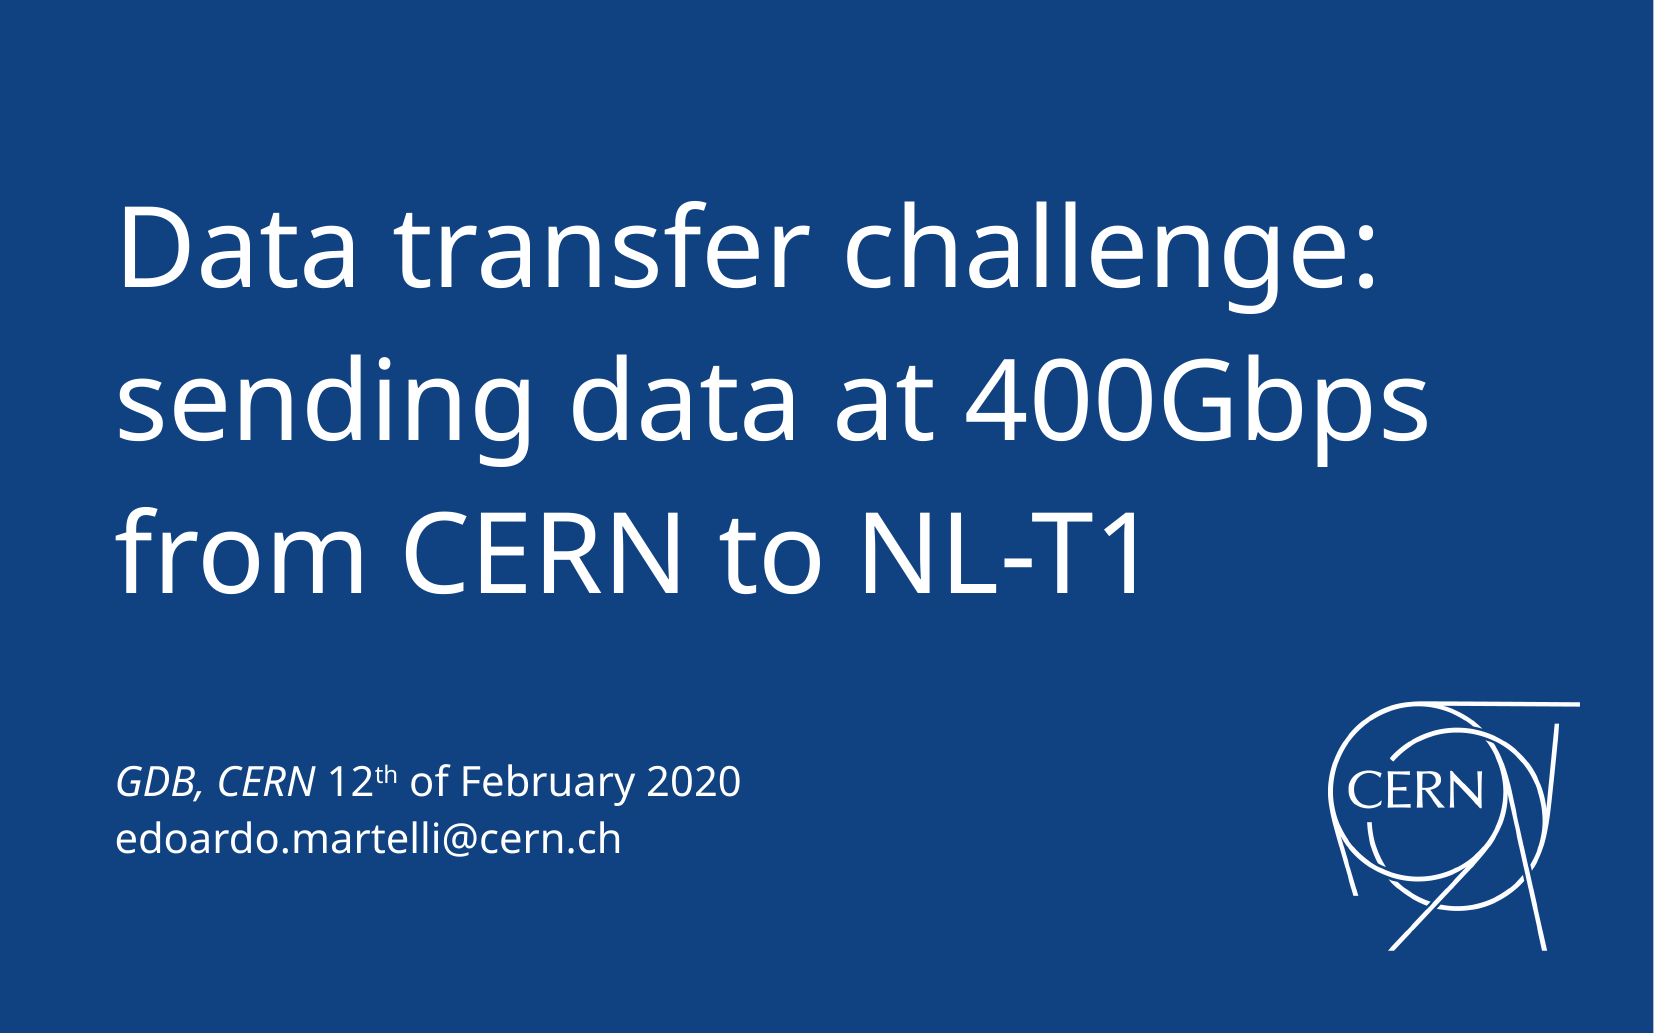

# Data transfer challenge: sending data at 400Gbps from CERN to NL-T1 GDB, CERN 12th of February 2020 edoardo.martelli@cern.ch